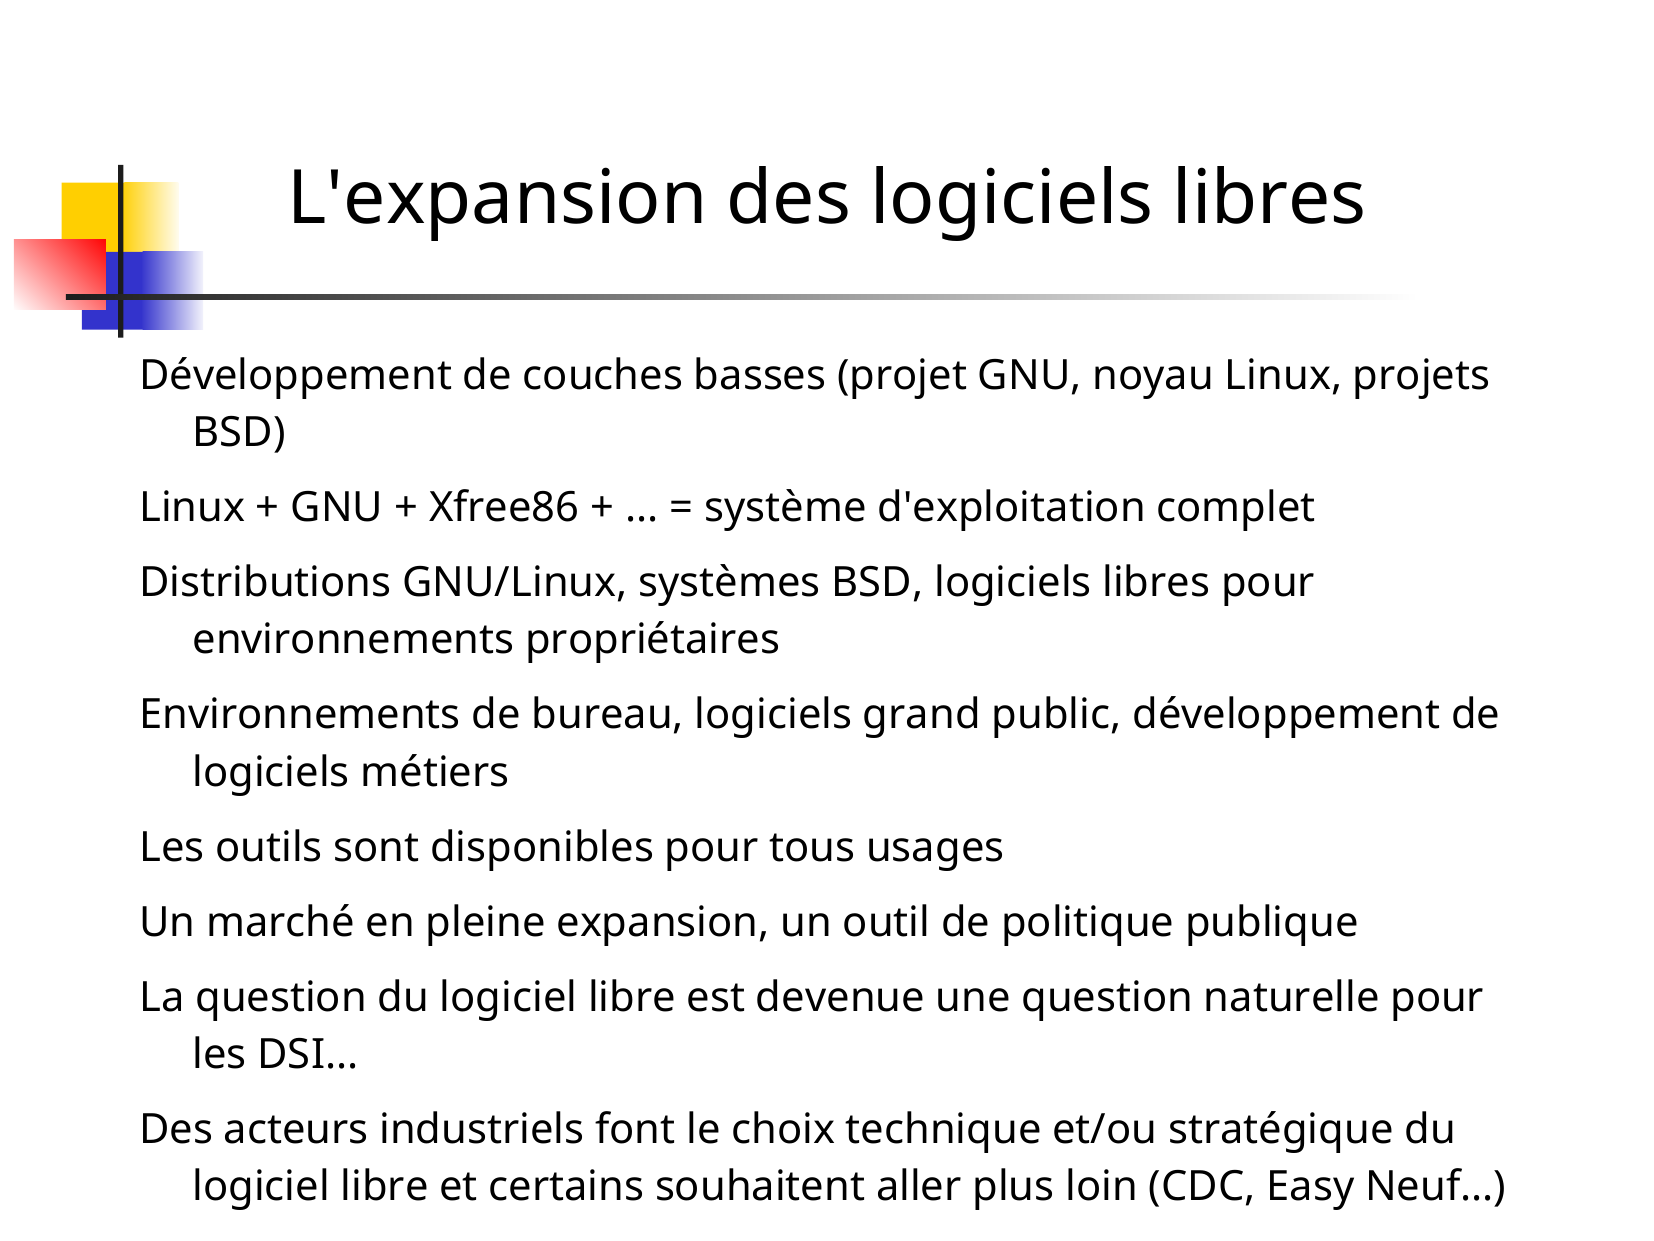

# L'expansion des logiciels libres
Développement de couches basses (projet GNU, noyau Linux, projets BSD)
Linux + GNU + Xfree86 + ... = système d'exploitation complet
Distributions GNU/Linux, systèmes BSD, logiciels libres pour environnements propriétaires
Environnements de bureau, logiciels grand public, développement de logiciels métiers
Les outils sont disponibles pour tous usages
Un marché en pleine expansion, un outil de politique publique
La question du logiciel libre est devenue une question naturelle pour les DSI...
Des acteurs industriels font le choix technique et/ou stratégique du logiciel libre et certains souhaitent aller plus loin (CDC, Easy Neuf...)